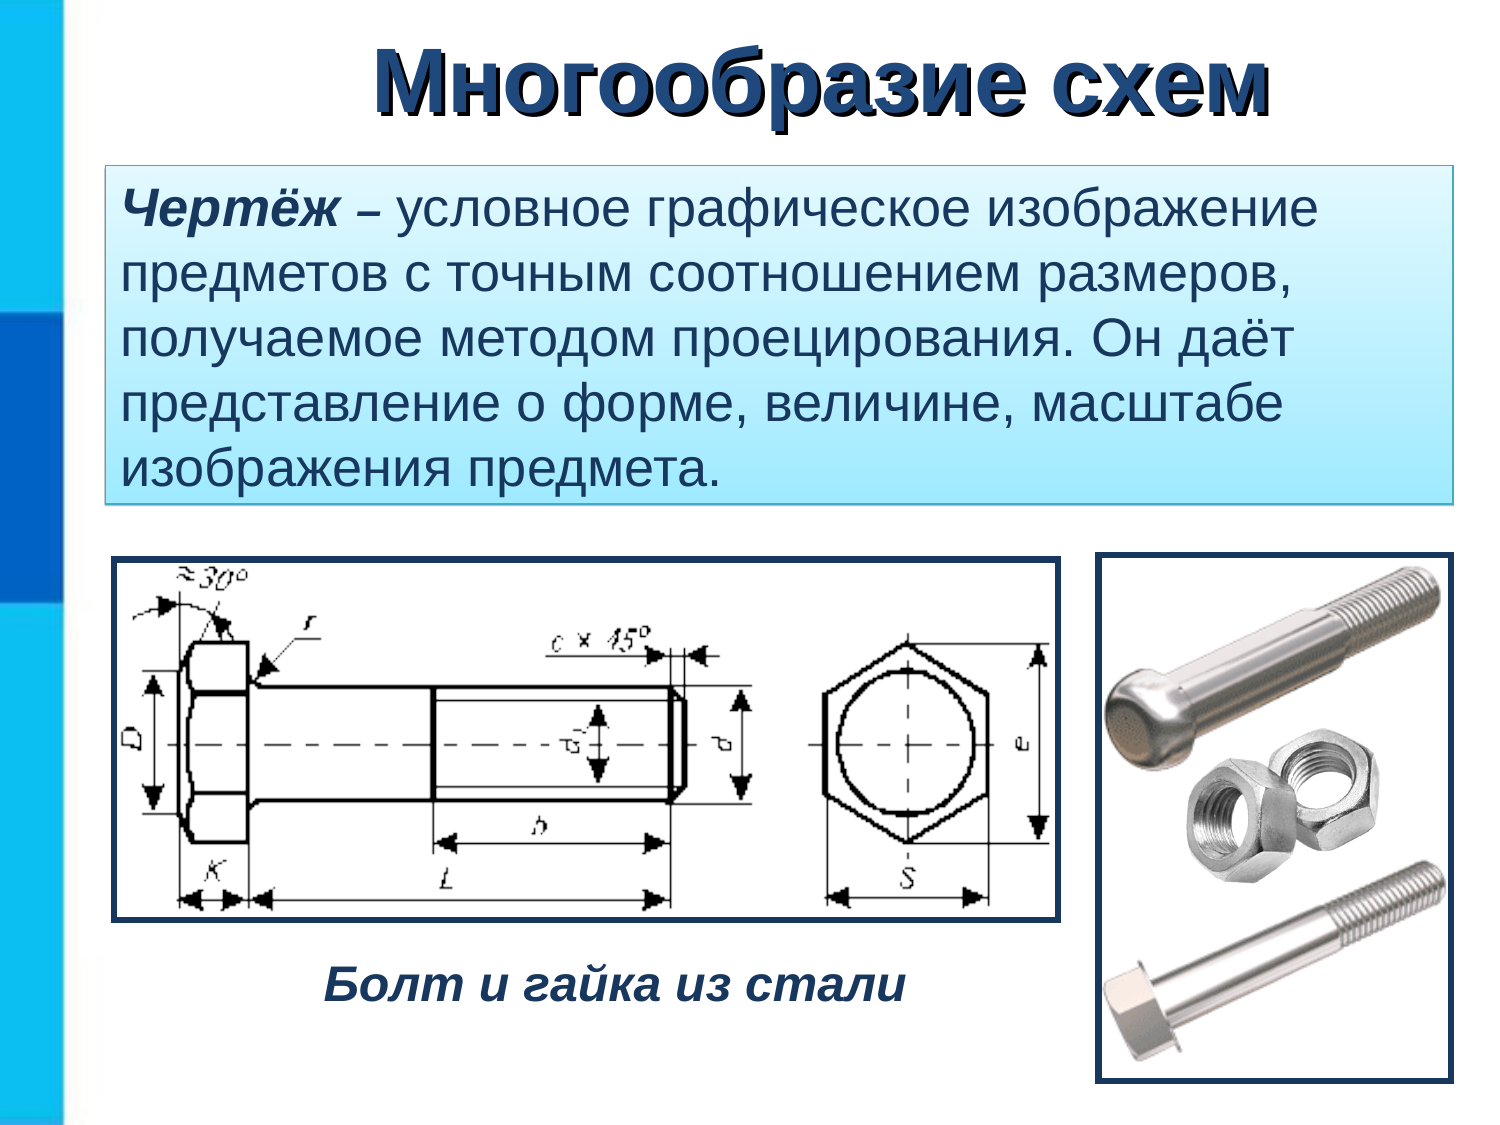

Многообразие схем
# Чертёж – условное графическое изображение предметов с точным соотношением размеров, получаемое методом проецирования. Он даёт представление о форме, величине, масштабе изображения предмета.
Болт и гайка из стали